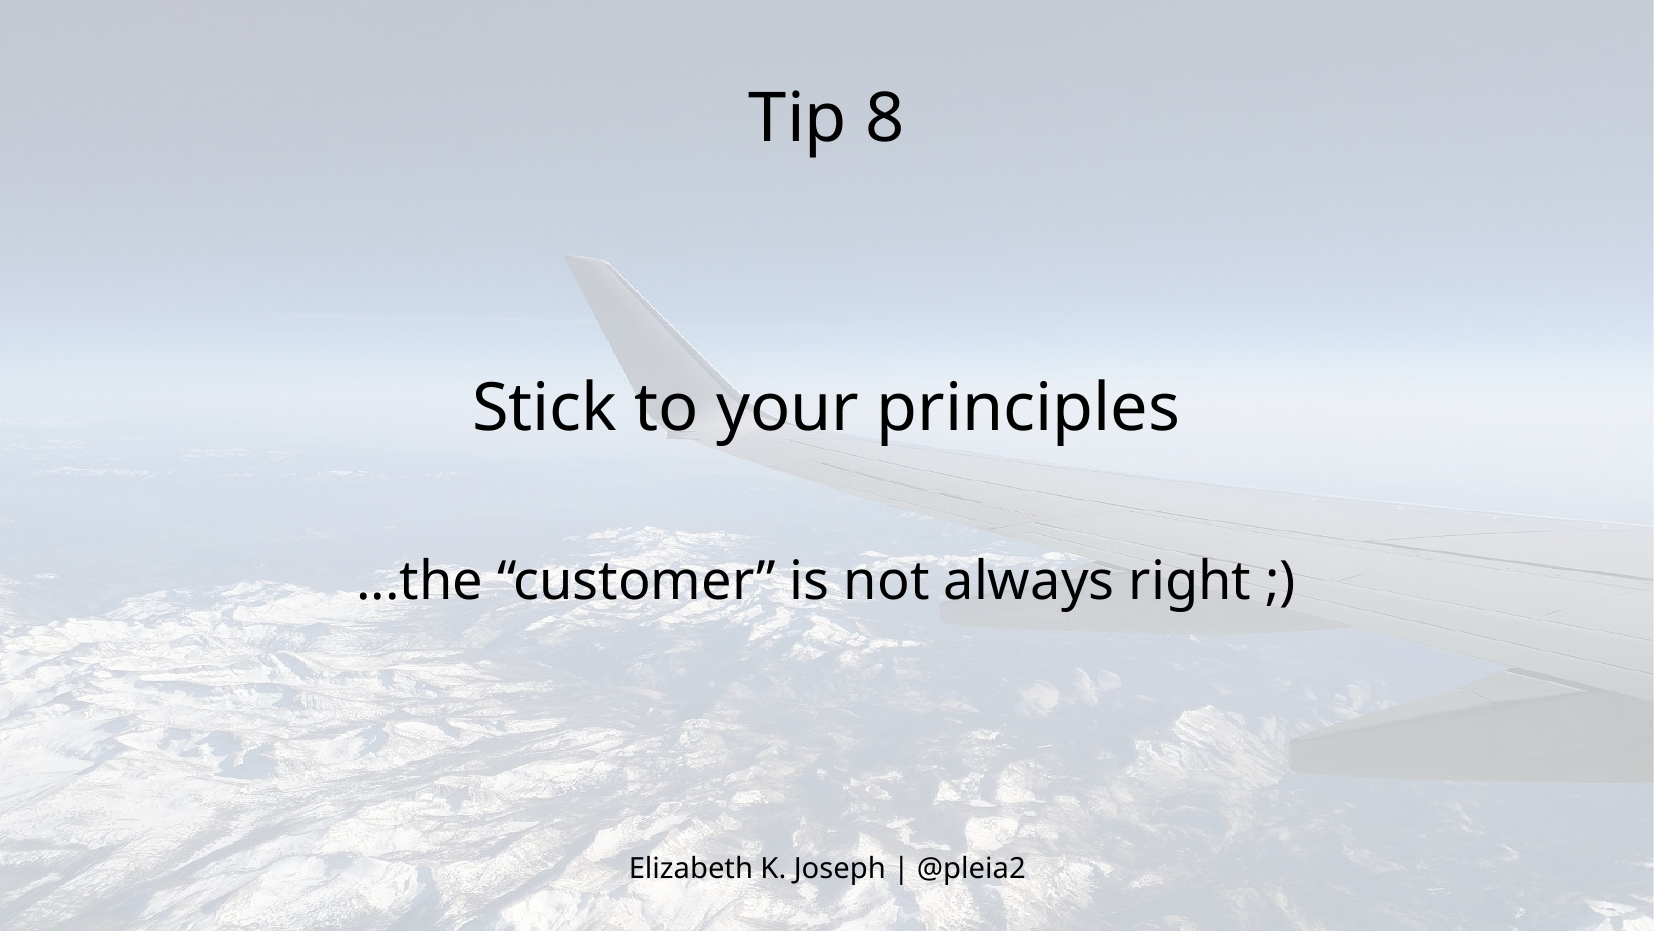

Tip 8
# Stick to your principles
...the “customer” is not always right ;)
Elizabeth K. Joseph | @pleia2